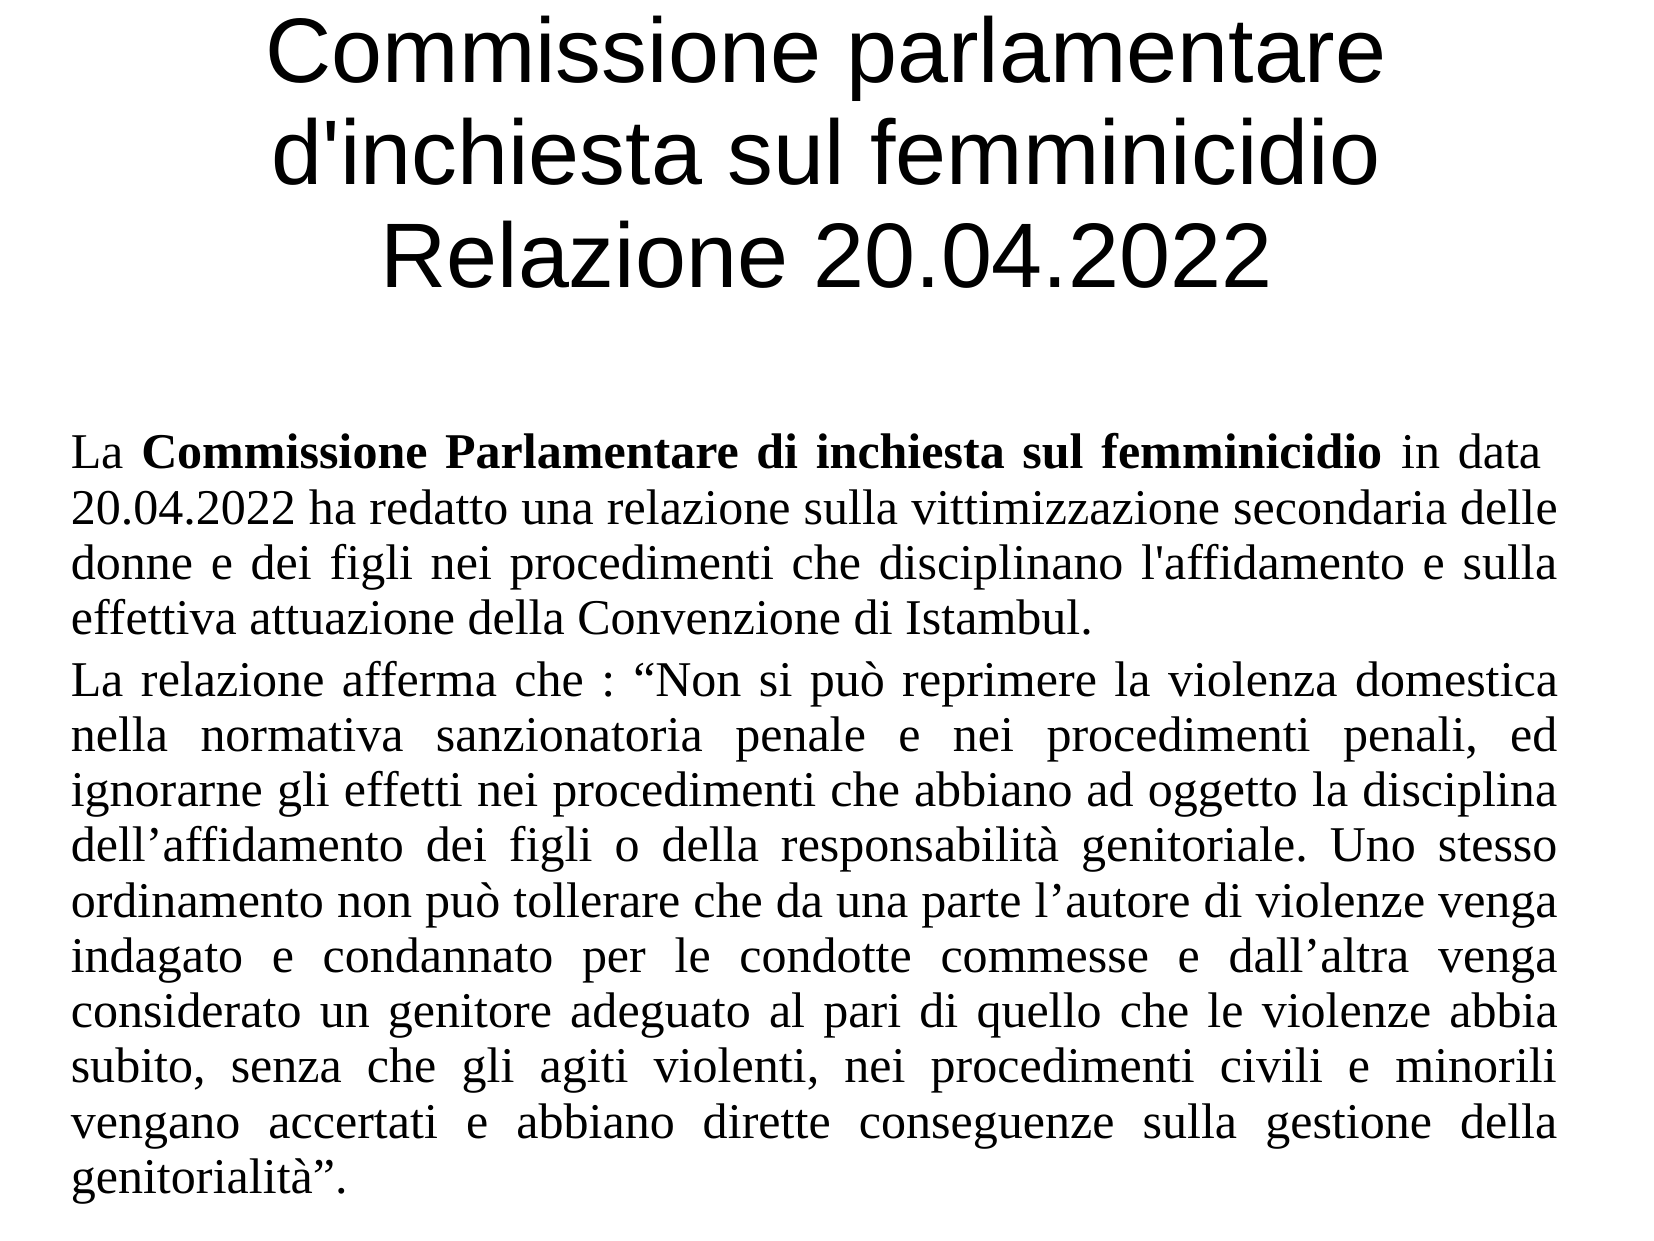

# Commissione parlamentare d'inchiesta sul femminicidio Relazione 20.04.2022
La Commissione Parlamentare di inchiesta sul femminicidio in data 20.04.2022 ha redatto una relazione sulla vittimizzazione secondaria delle donne e dei figli nei procedimenti che disciplinano l'affidamento e sulla effettiva attuazione della Convenzione di Istambul.
La relazione afferma che : “Non si può reprimere la violenza domestica nella normativa sanzionatoria penale e nei procedimenti penali, ed ignorarne gli effetti nei procedimenti che abbiano ad oggetto la disciplina dell’affidamento dei figli o della responsabilità genitoriale. Uno stesso ordinamento non può tollerare che da una parte l’autore di violenze venga indagato e condannato per le condotte commesse e dall’altra venga considerato un genitore adeguato al pari di quello che le violenze abbia subito, senza che gli agiti violenti, nei procedimenti civili e minorili vengano accertati e abbiano dirette conseguenze sulla gestione della genitorialità”.